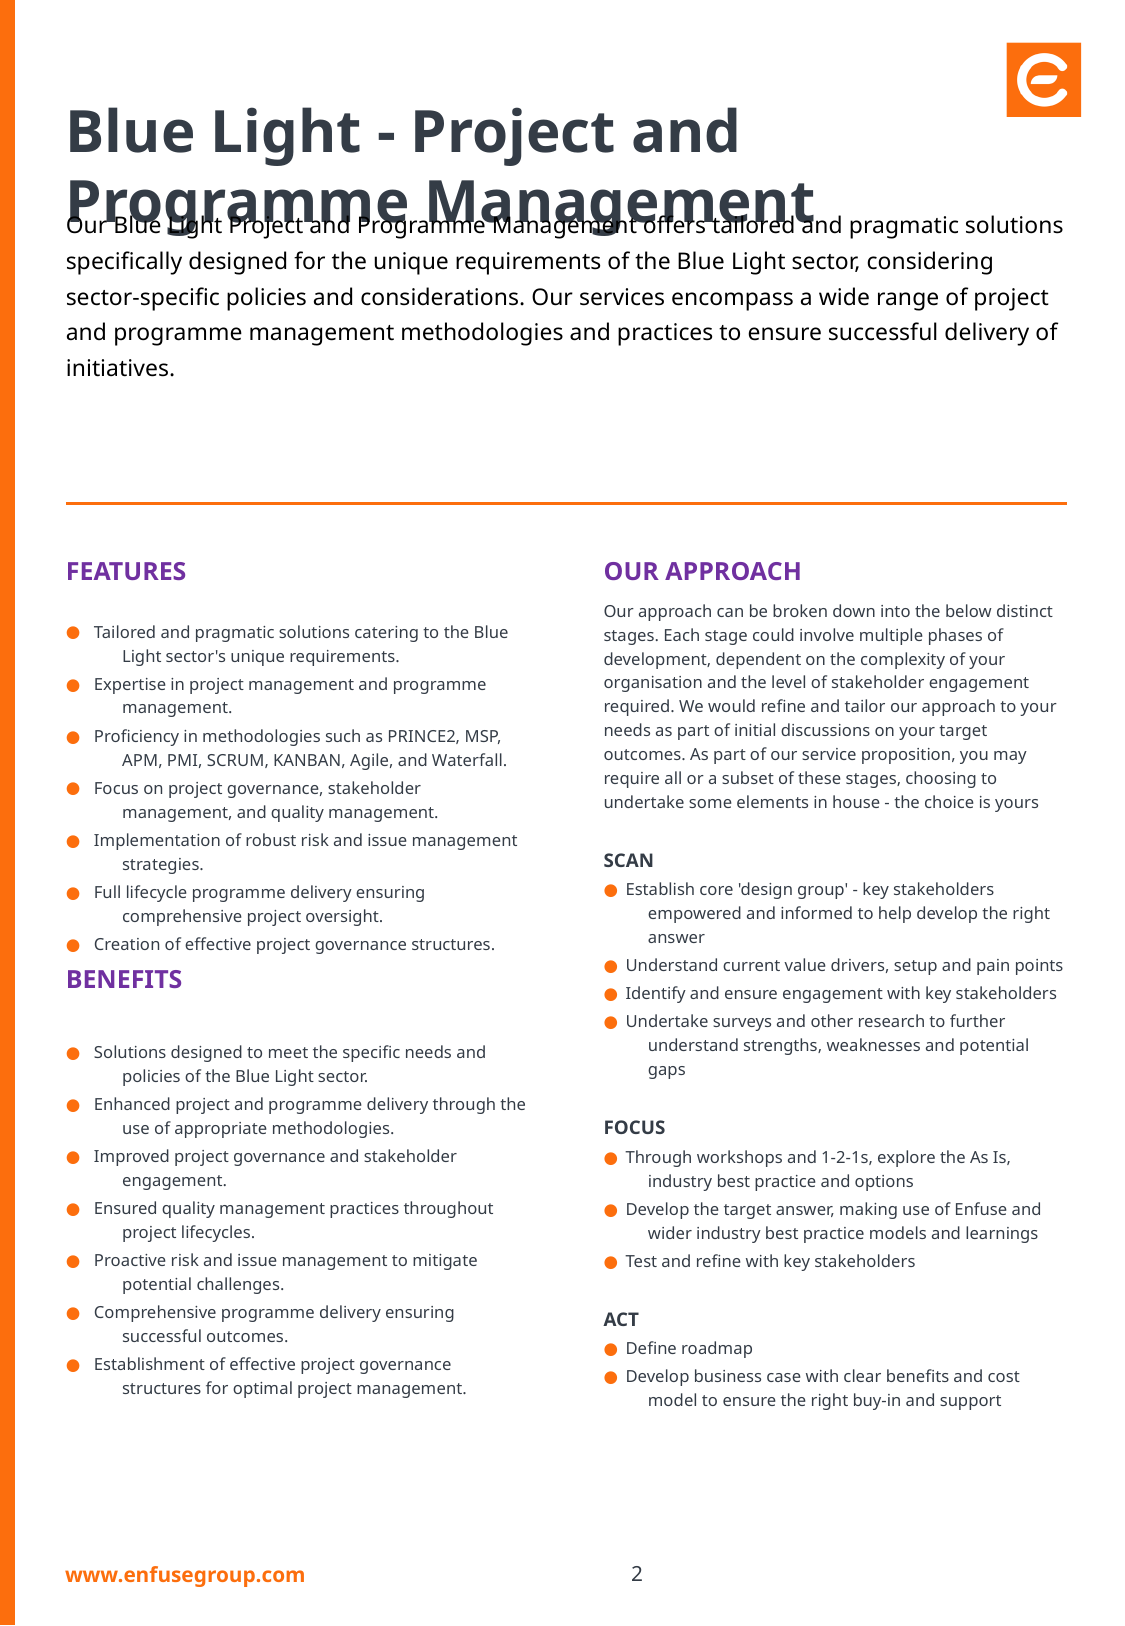

Blue Light - Project and Programme Management
Our Blue Light Project and Programme Management offers tailored and pragmatic solutions specifically designed for the unique requirements of the Blue Light sector, considering sector-specific policies and considerations. Our services encompass a wide range of project and programme management methodologies and practices to ensure successful delivery of initiatives.
FEATURES
OUR APPROACH
Our approach can be broken down into the below distinct stages. Each stage could involve multiple phases of development, dependent on the complexity of your organisation and the level of stakeholder engagement required. We would refine and tailor our approach to your needs as part of initial discussions on your target outcomes. As part of our service proposition, you may require all or a subset of these stages, choosing to undertake some elements in house - the choice is yours
SCAN
Establish core 'design group' - key stakeholders empowered and informed to help develop the right answer
Understand current value drivers, setup and pain points
Identify and ensure engagement with key stakeholders
Undertake surveys and other research to further understand strengths, weaknesses and potential gaps
FOCUS
Through workshops and 1-2-1s, explore the As Is, industry best practice and options
Develop the target answer, making use of Enfuse and wider industry best practice models and learnings
Test and refine with key stakeholders
ACT
Define roadmap
Develop business case with clear benefits and cost model to ensure the right buy-in and support
Tailored and pragmatic solutions catering to the Blue Light sector's unique requirements.
Expertise in project management and programme management.
Proficiency in methodologies such as PRINCE2, MSP, APM, PMI, SCRUM, KANBAN, Agile, and Waterfall.
Focus on project governance, stakeholder management, and quality management.
Implementation of robust risk and issue management strategies.
Full lifecycle programme delivery ensuring comprehensive project oversight.
Creation of effective project governance structures.
BENEFITS
Solutions designed to meet the specific needs and policies of the Blue Light sector.
Enhanced project and programme delivery through the use of appropriate methodologies.
Improved project governance and stakeholder engagement.
Ensured quality management practices throughout project lifecycles.
Proactive risk and issue management to mitigate potential challenges.
Comprehensive programme delivery ensuring successful outcomes.
Establishment of effective project governance structures for optimal project management.